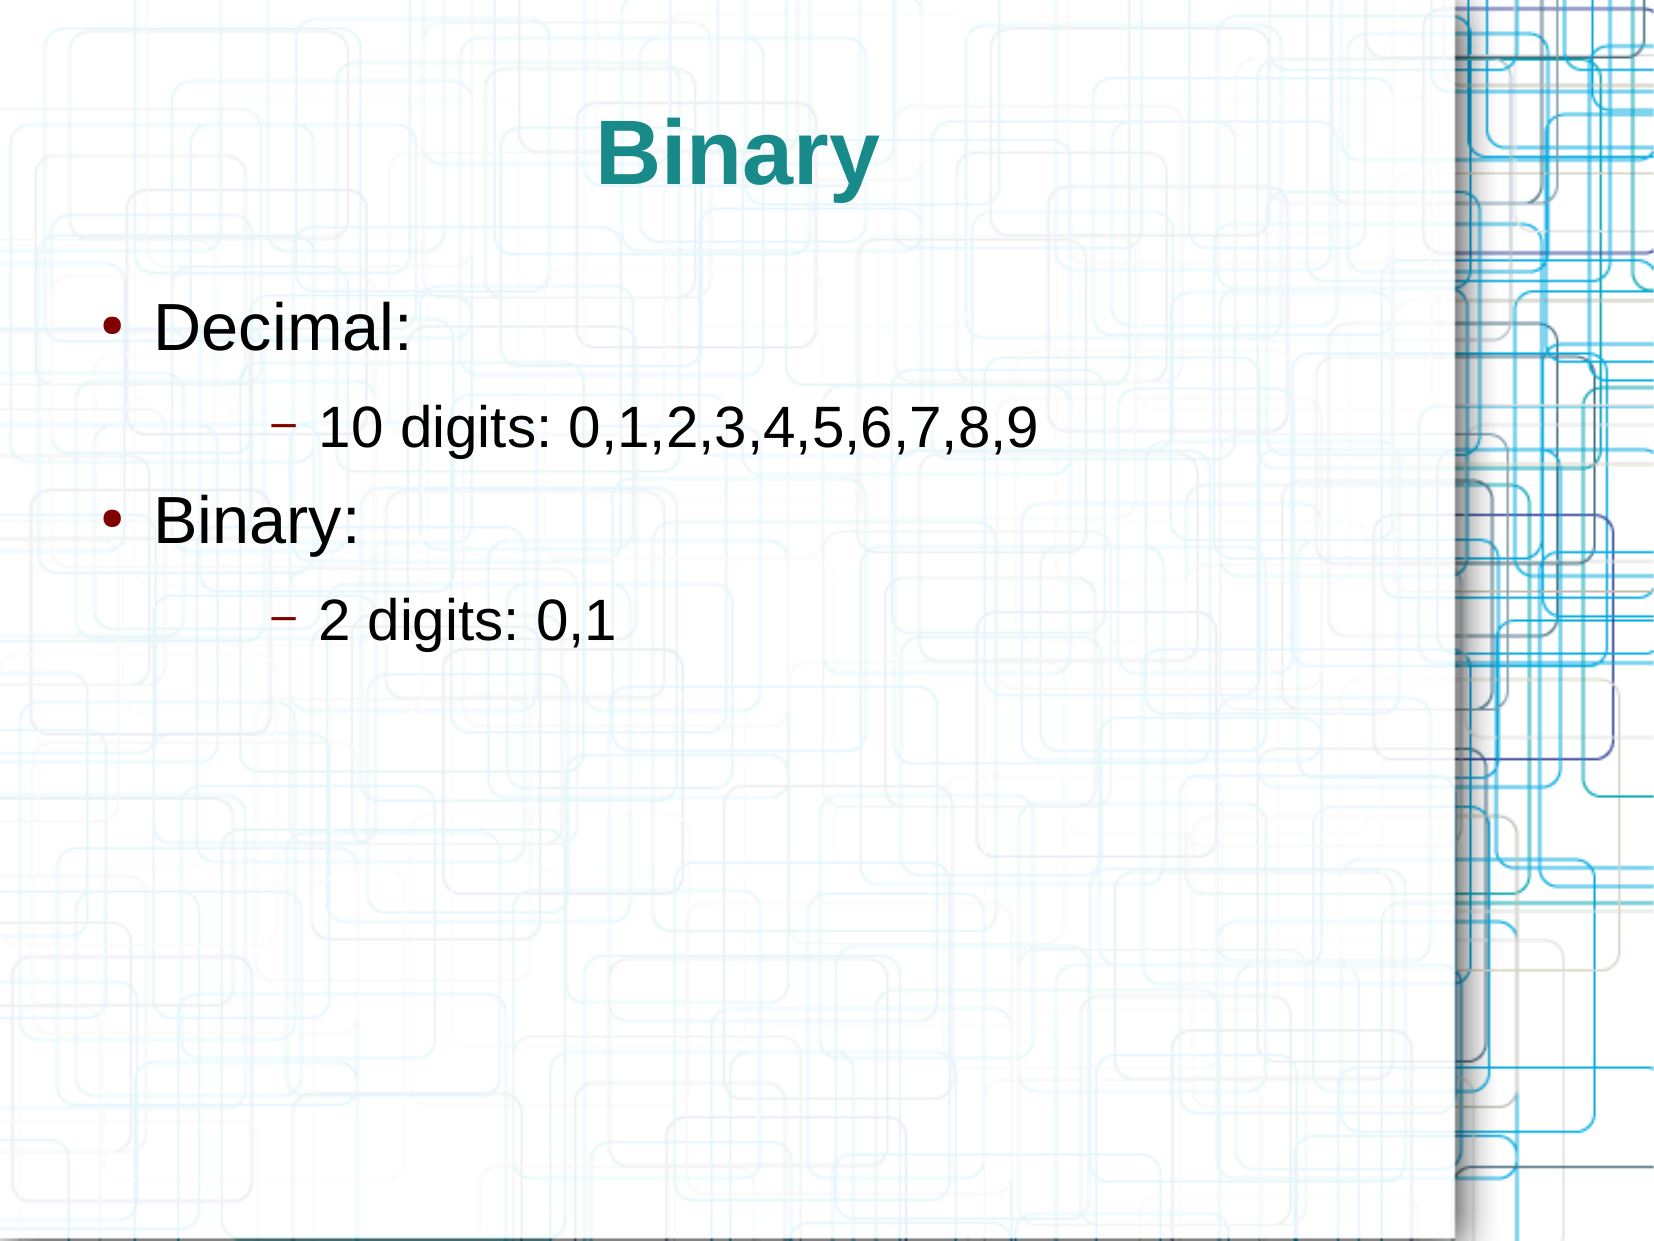

# Binary
Decimal:
10 digits: 0,1,2,3,4,5,6,7,8,9
Binary:
2 digits: 0,1